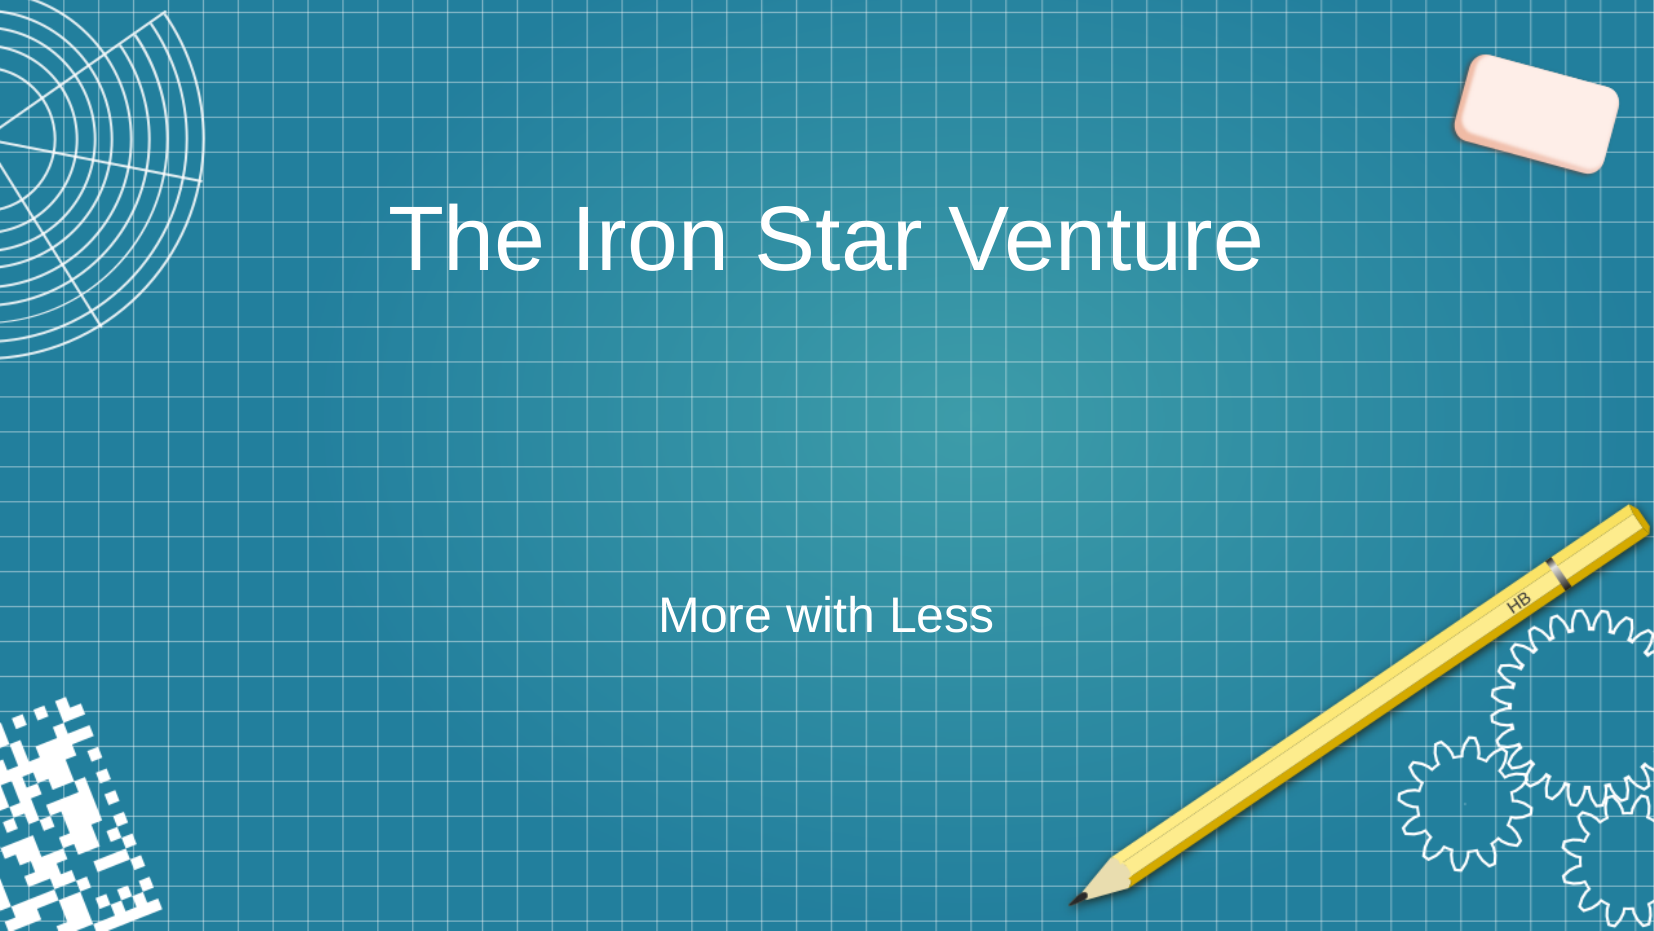

# The Iron Star Venture
More with Less